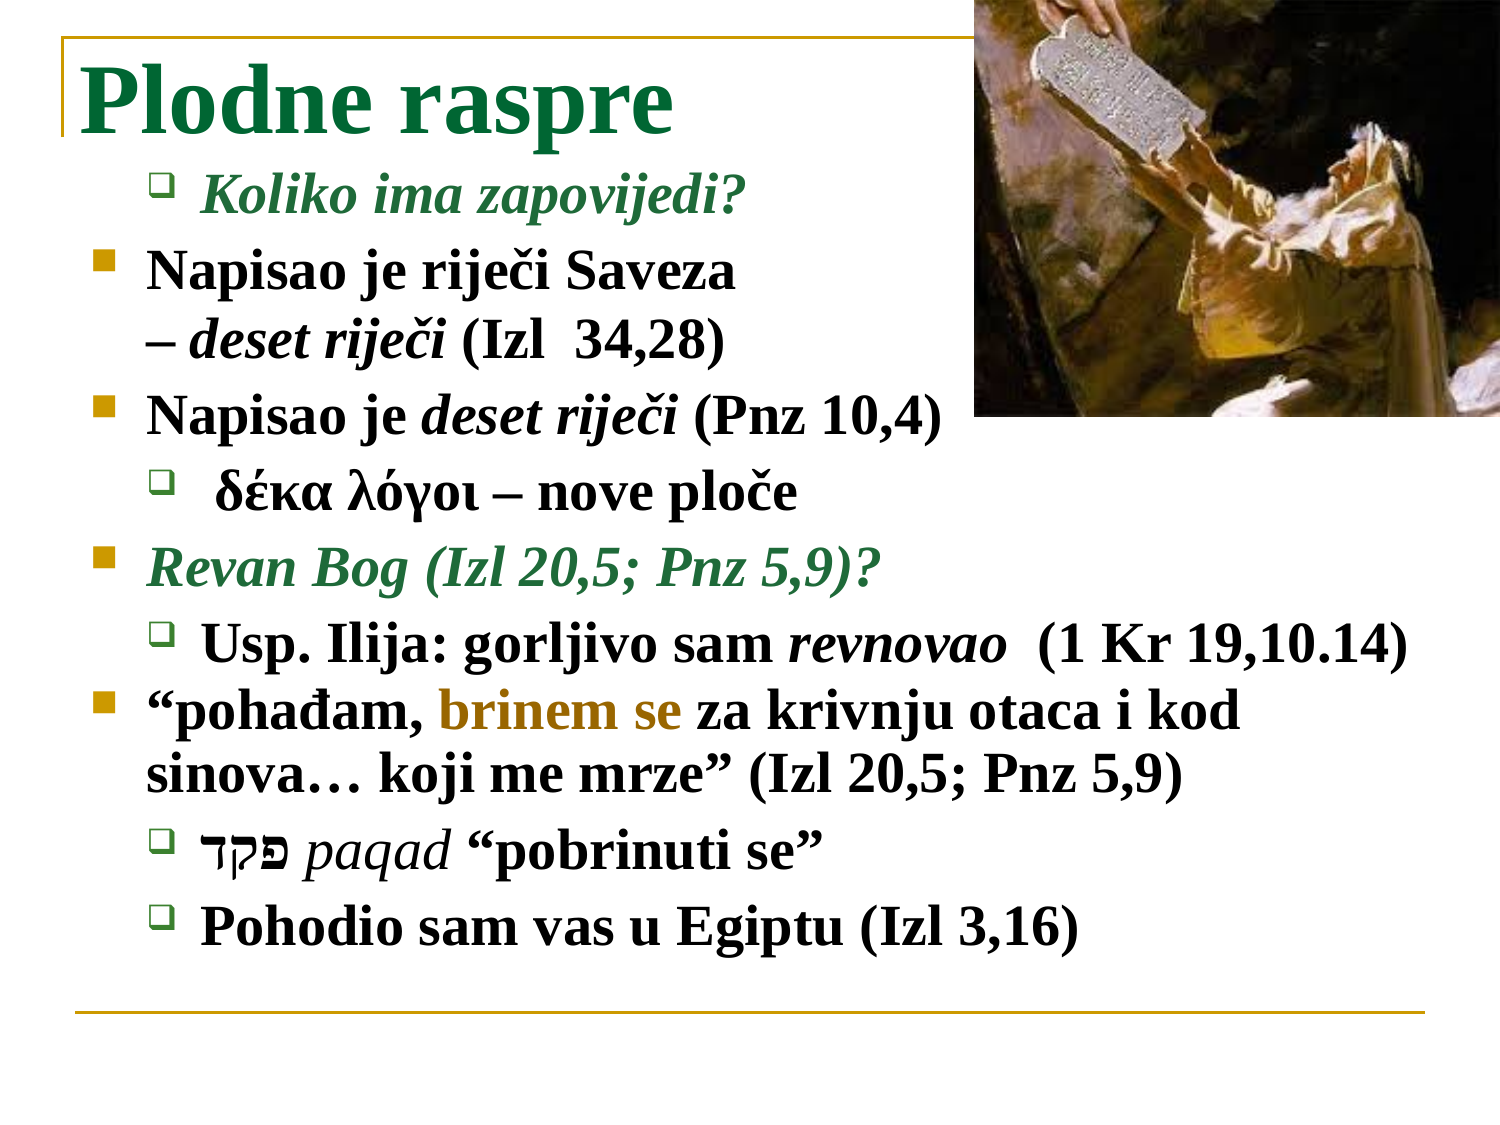

# Plodne raspre
Koliko ima zapovijedi?
Napisao je riječi Saveza
– deset riječi (Izl 34,28)
Napisao je deset riječi (Pnz 10,4)
 δέκα λόγοι – nove ploče
Revan Bog (Izl 20,5; Pnz 5,9)?
Usp. Ilija: gorljivo sam revnovao (1 Kr 19,10.14)
“pohađam, brinem se za krivnju otaca i kod sinova… koji me mrze” (Izl 20,5; Pnz 5,9)
פקד paqad “pobrinuti se”
Pohodio sam vas u Egiptu (Izl 3,16)